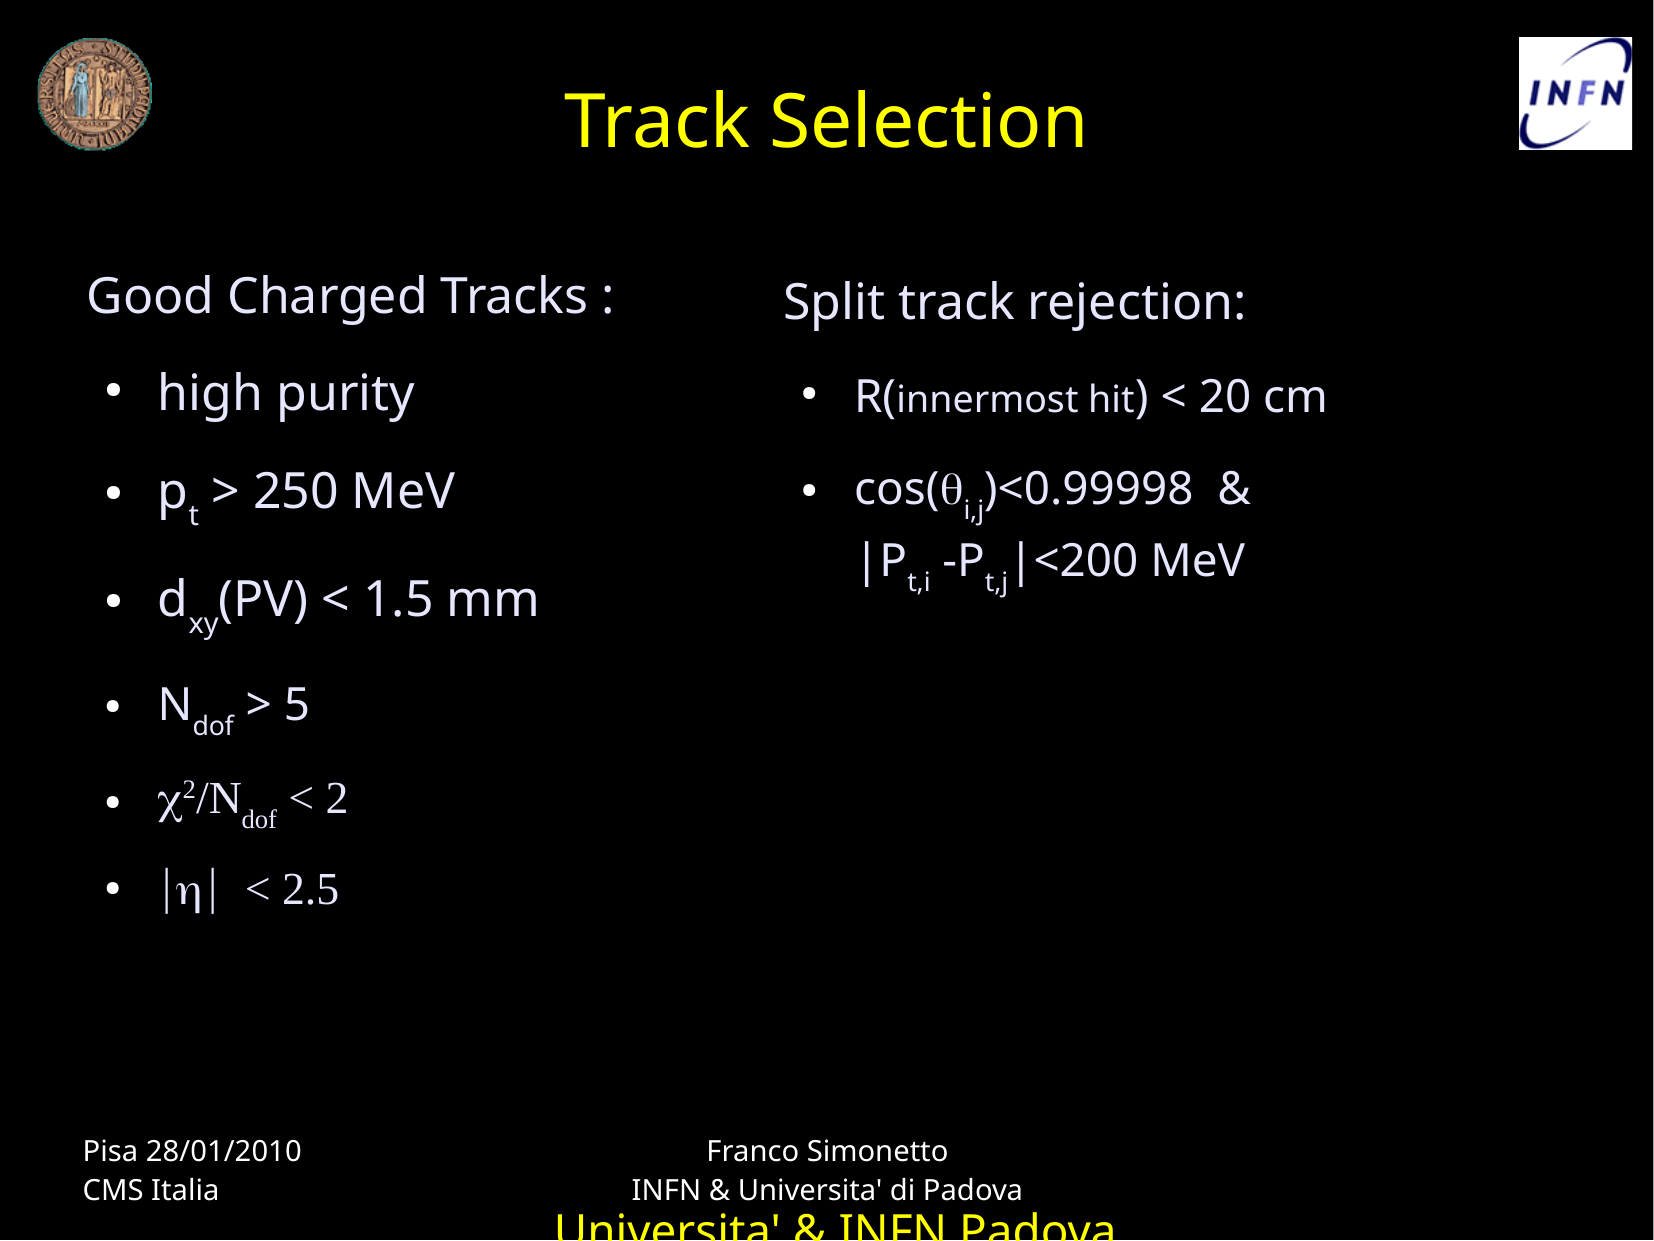

# Track Selection
Good Charged Tracks :
high purity
pt > 250 MeV
dxy(PV) < 1.5 mm
Ndof > 5
c2/Ndof < 2
|h| < 2.5
Split track rejection:
R(innermost hit) < 20 cm
cos(qi,j)<0.99998 & |Pt,i -Pt,j|<200 MeV